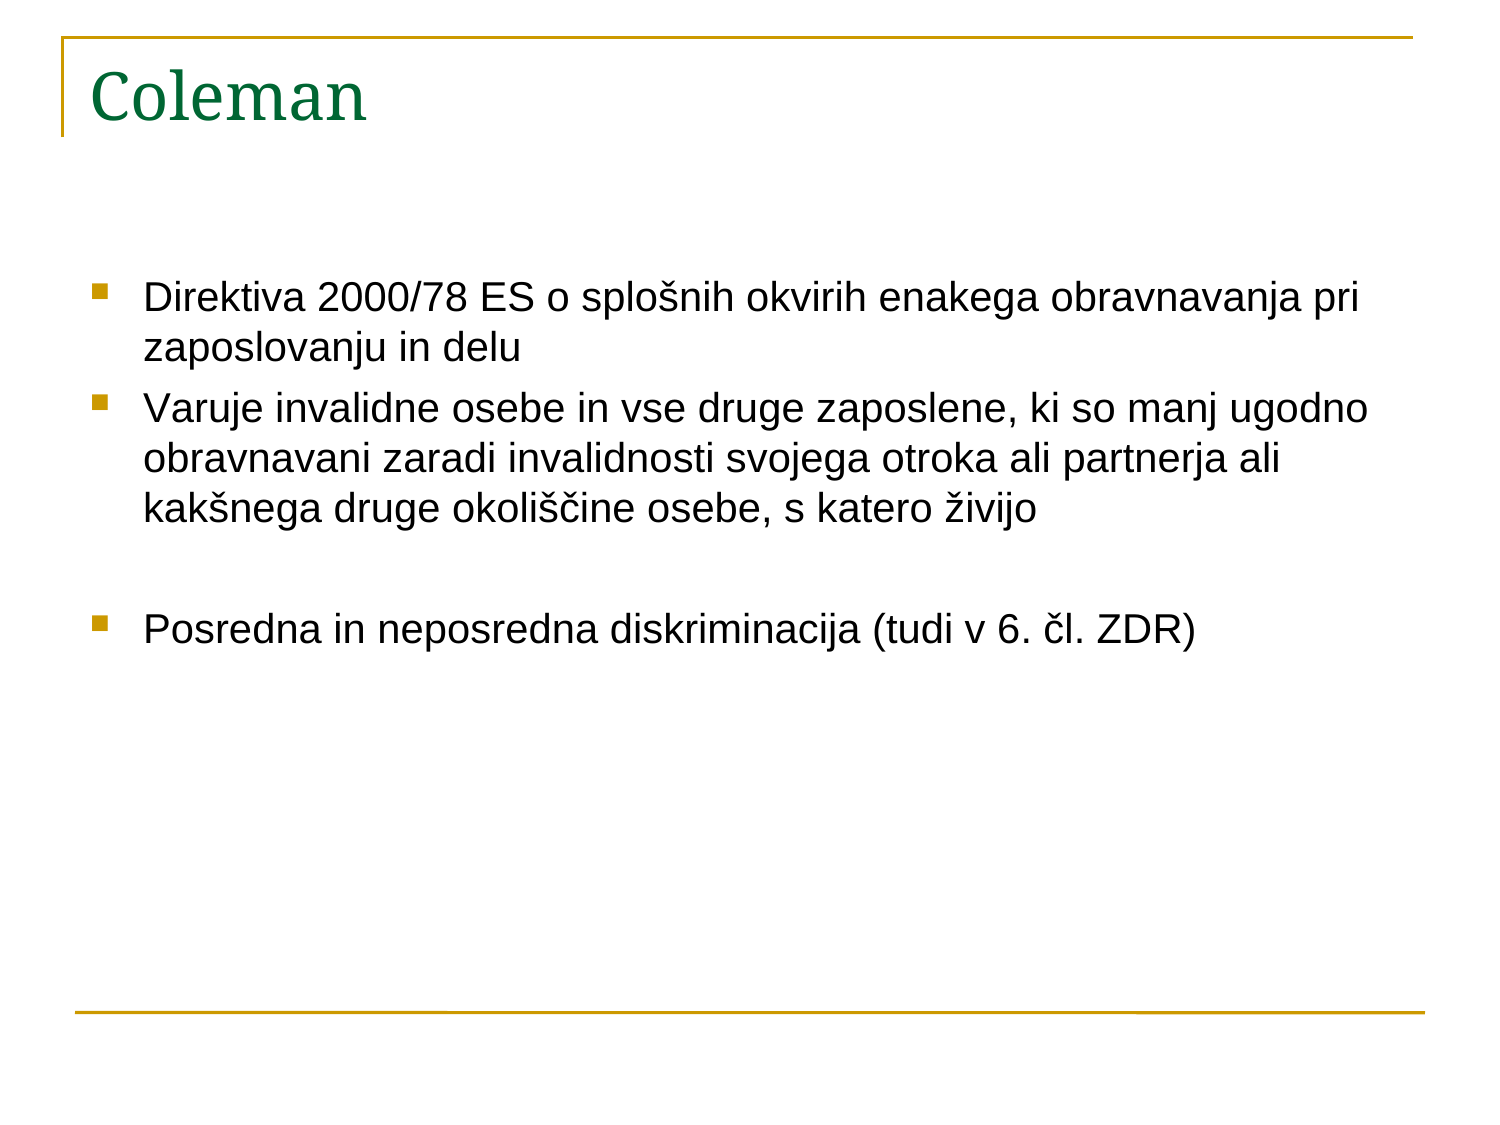

# Coleman
Direktiva 2000/78 ES o splošnih okvirih enakega obravnavanja pri zaposlovanju in delu
Varuje invalidne osebe in vse druge zaposlene, ki so manj ugodno obravnavani zaradi invalidnosti svojega otroka ali partnerja ali kakšnega druge okoliščine osebe, s katero živijo
Posredna in neposredna diskriminacija (tudi v 6. čl. ZDR)‏